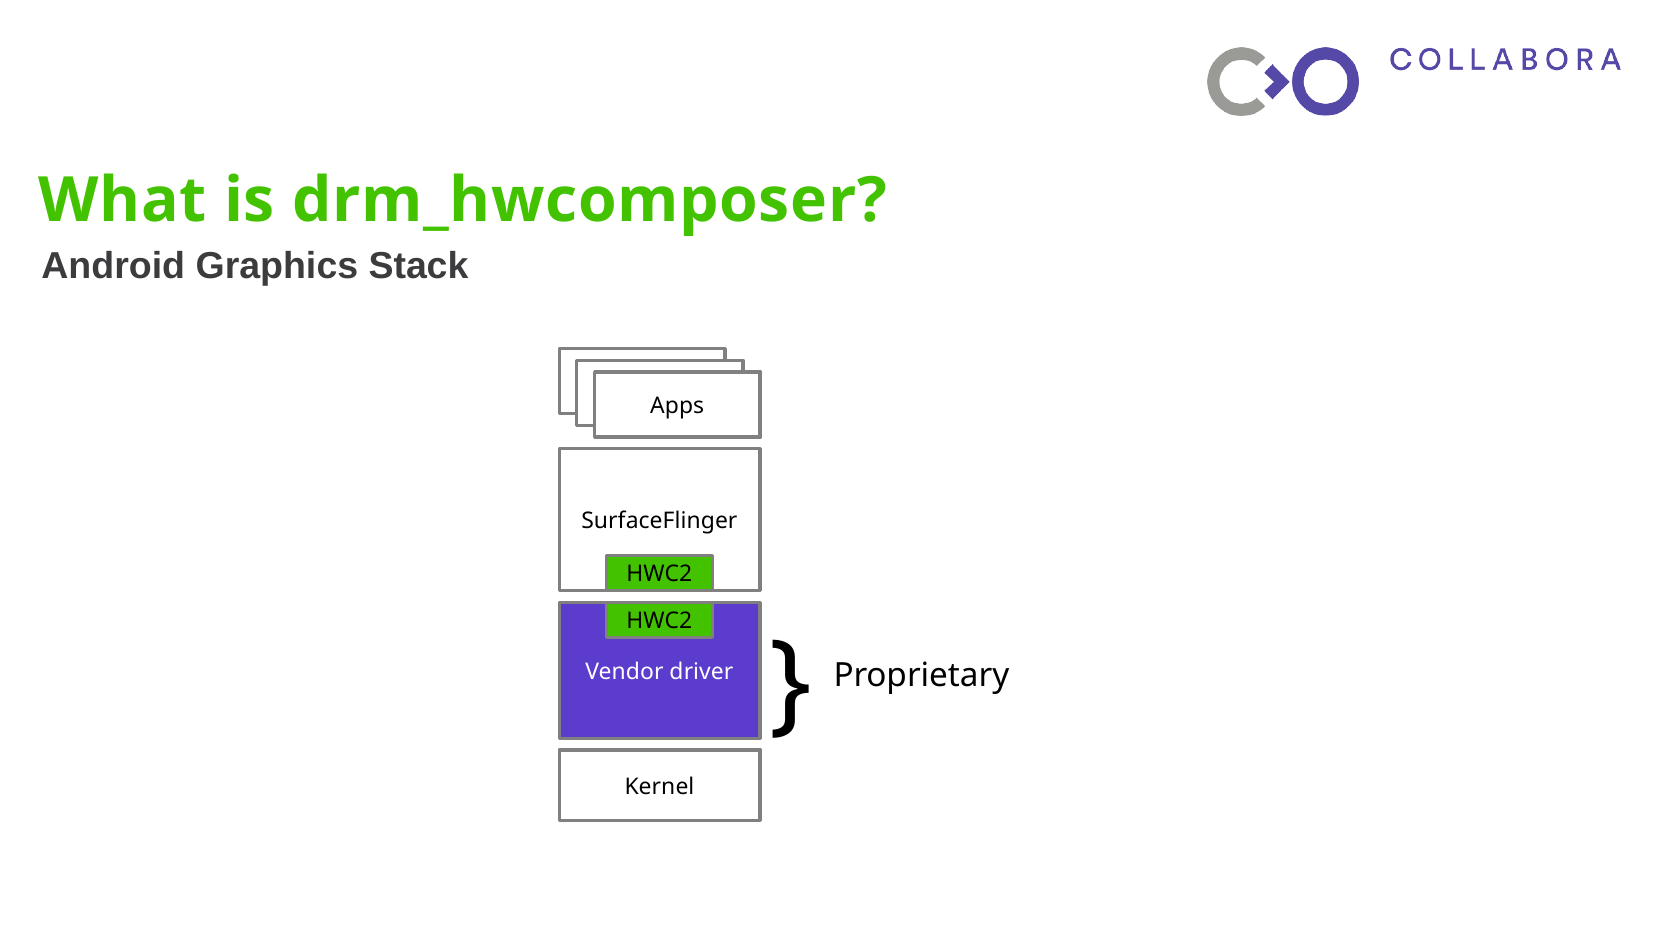

# What is drm_hwcomposer?
Android Graphics Stack
Apps
Apps
SurfaceFlinger
SurfaceFlinger
HWC2
HWC2
}
Vendor driver
Vendor driver
HWC2
HWC2
Proprietary
Kernel
Kernel